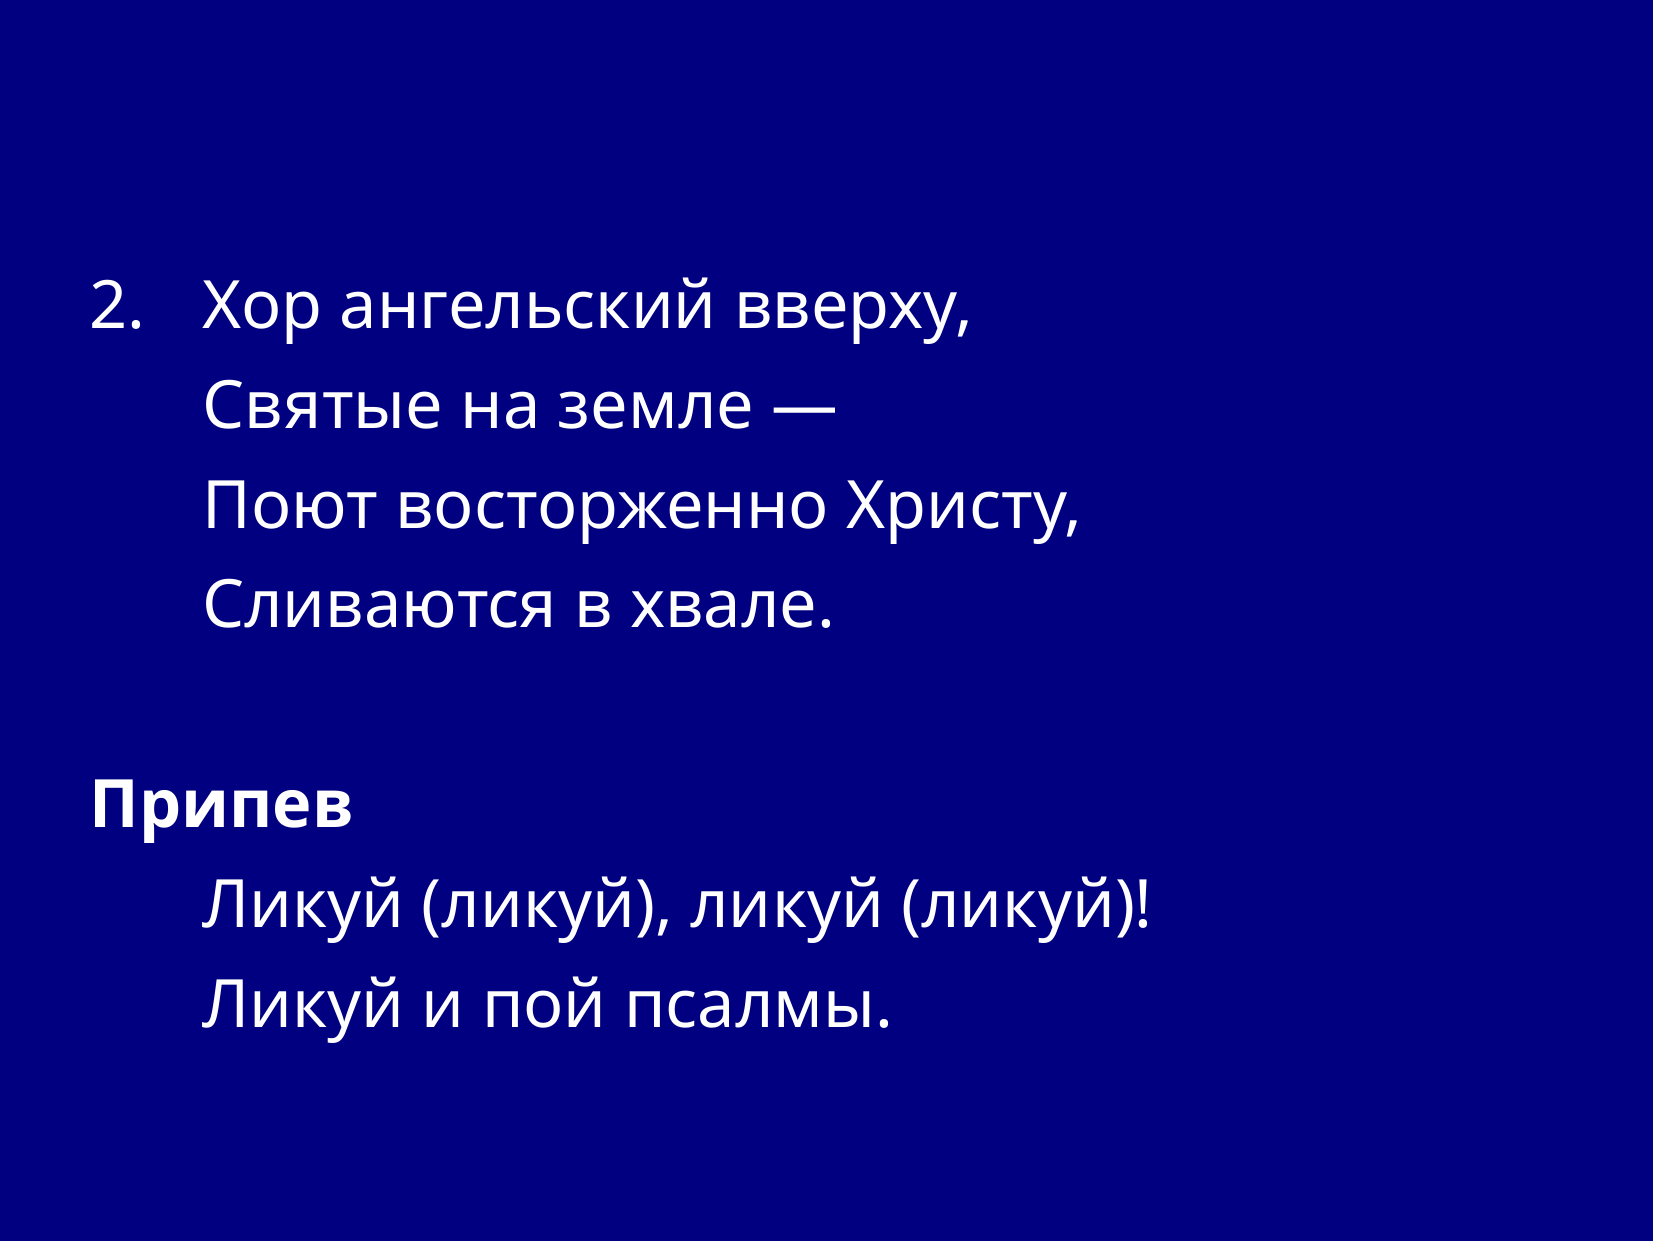

2.	Хор ангельский вверху,
	Святые на земле ―
	Поют восторженно Христу,
	Сливаются в хвале.
Припев
	Ликуй (ликуй), ликуй (ликуй)!
	Ликуй и пой псалмы.